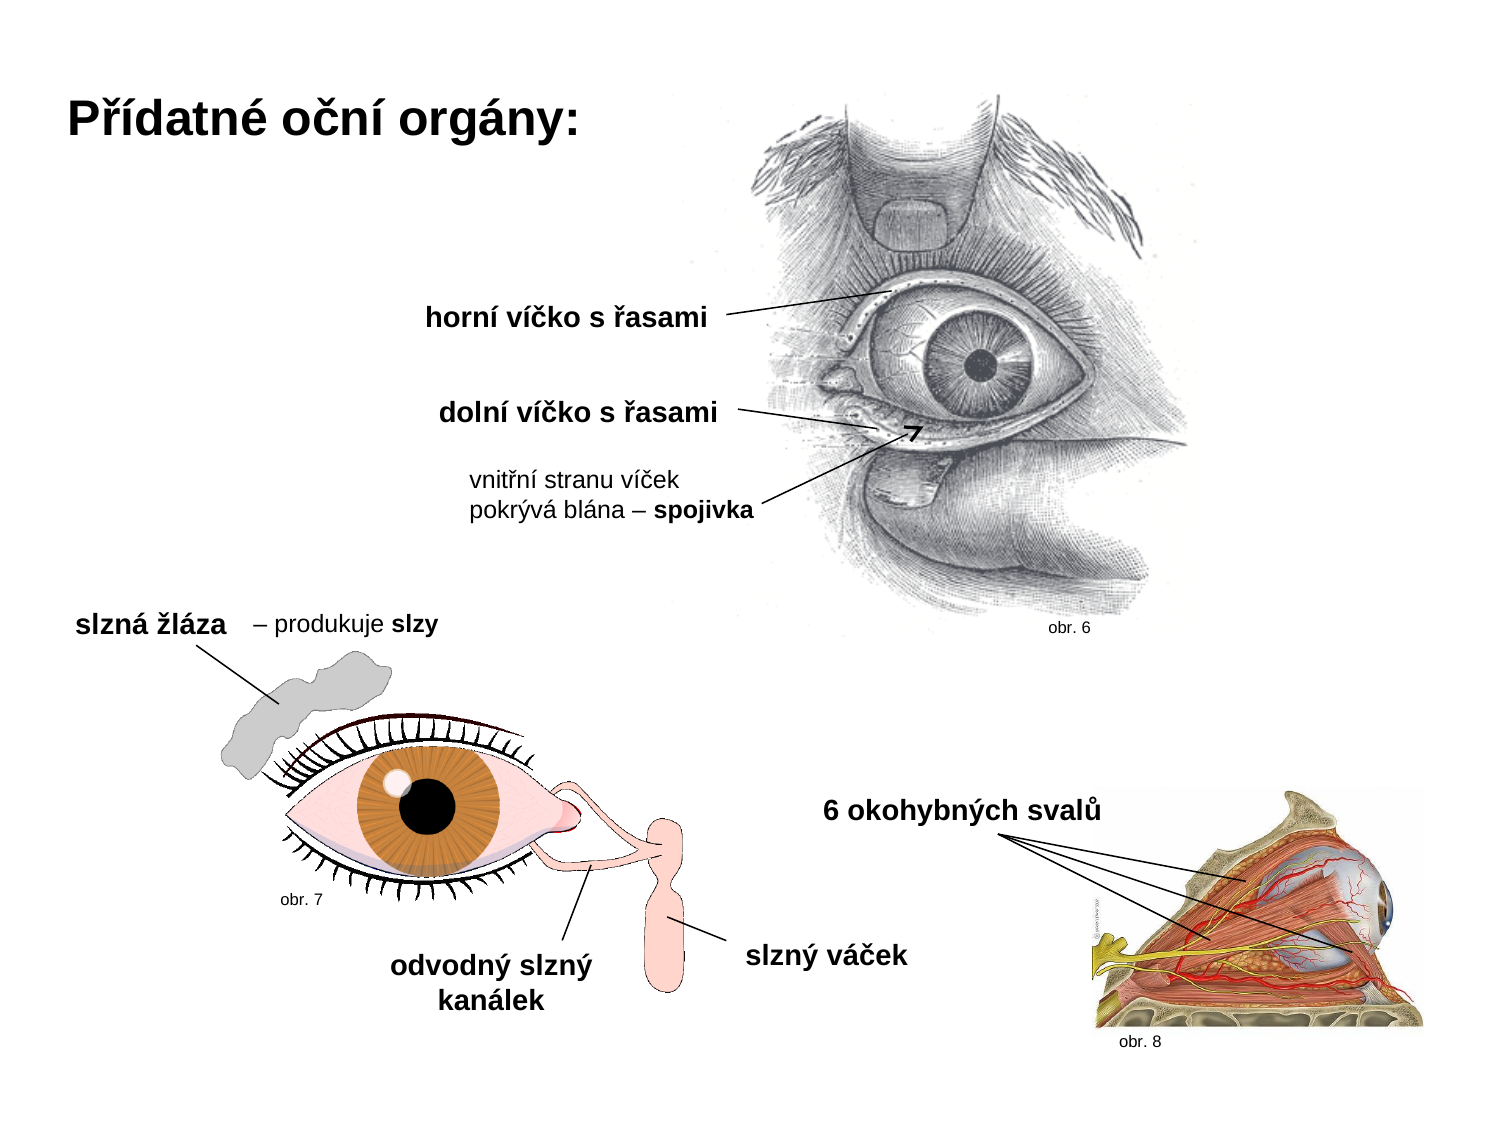

Přídatné oční orgány:
obr. 6
horní víčko s řasami
dolní víčko s řasami
vnitřní stranu víček pokrývá blána – spojivka
slzná žláza
– produkuje slzy
obr. 7
6 okohybných svalů
obr. 8
slzný váček
odvodný slzný kanálek